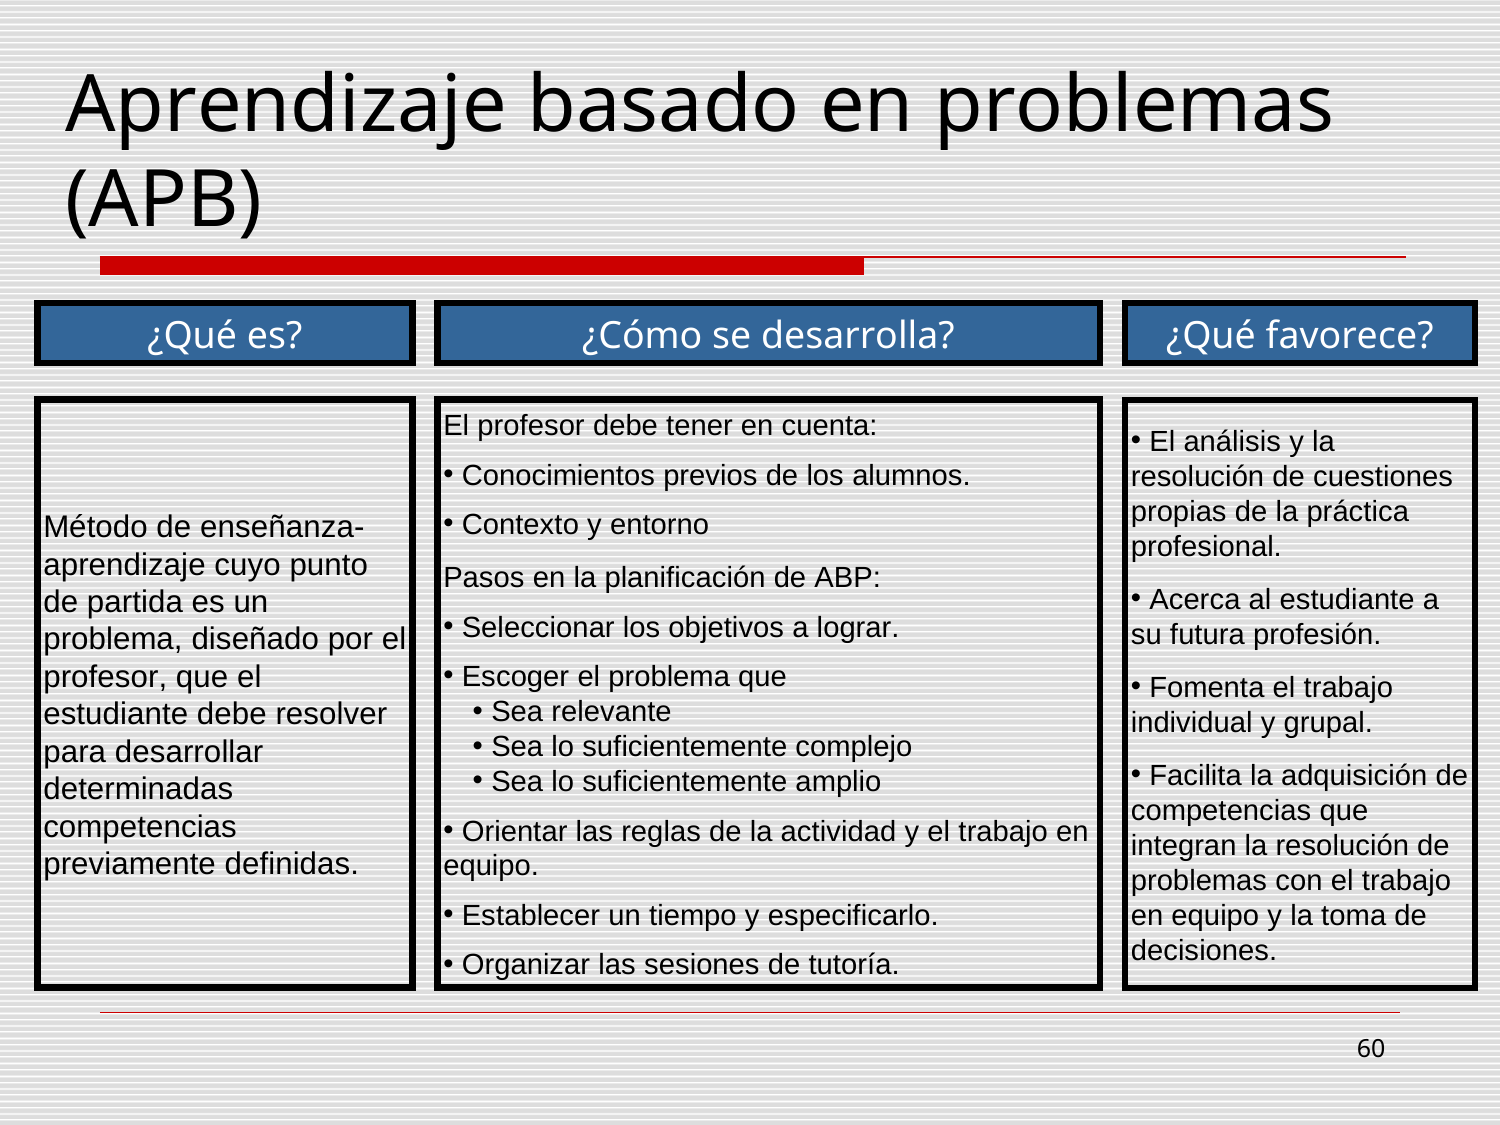

# Aprendizaje basado en problemas (APB)
¿Qué es?
¿Cómo se desarrolla?
¿Qué favorece?
Método de enseñanza-aprendizaje cuyo punto de partida es un problema, diseñado por el profesor, que el estudiante debe resolver para desarrollar determinadas competencias previamente definidas.
El profesor debe tener en cuenta:
 Conocimientos previos de los alumnos.
 Contexto y entorno
Pasos en la planificación de ABP:
 Seleccionar los objetivos a lograr.
 Escoger el problema que
 Sea relevante
 Sea lo suficientemente complejo
 Sea lo suficientemente amplio
 Orientar las reglas de la actividad y el trabajo en equipo.
 Establecer un tiempo y especificarlo.
 Organizar las sesiones de tutoría.
 El análisis y la resolución de cuestiones propias de la práctica profesional.
 Acerca al estudiante a su futura profesión.
 Fomenta el trabajo individual y grupal.
 Facilita la adquisición de competencias que integran la resolución de problemas con el trabajo en equipo y la toma de decisiones.